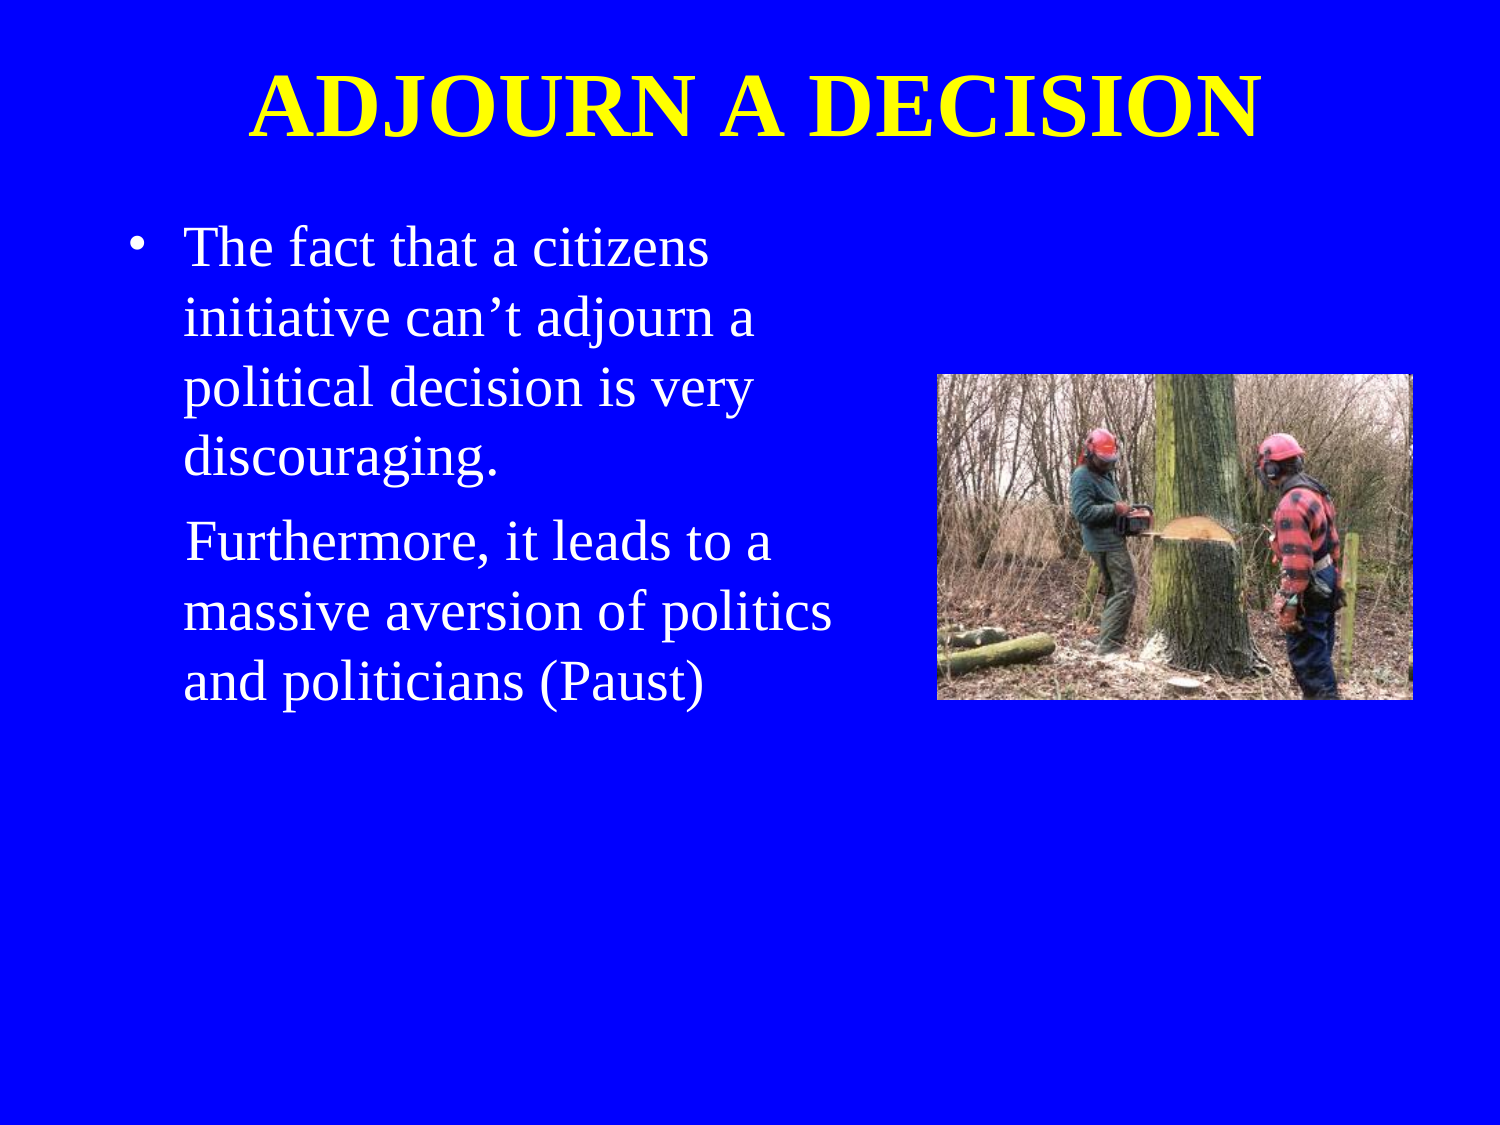

ADJOURN A DECISION
#
The fact that a citizens initiative can’t adjourn a political decision is very discouraging.
 Furthermore, it leads to a massive aversion of politics and politicians (Paust)